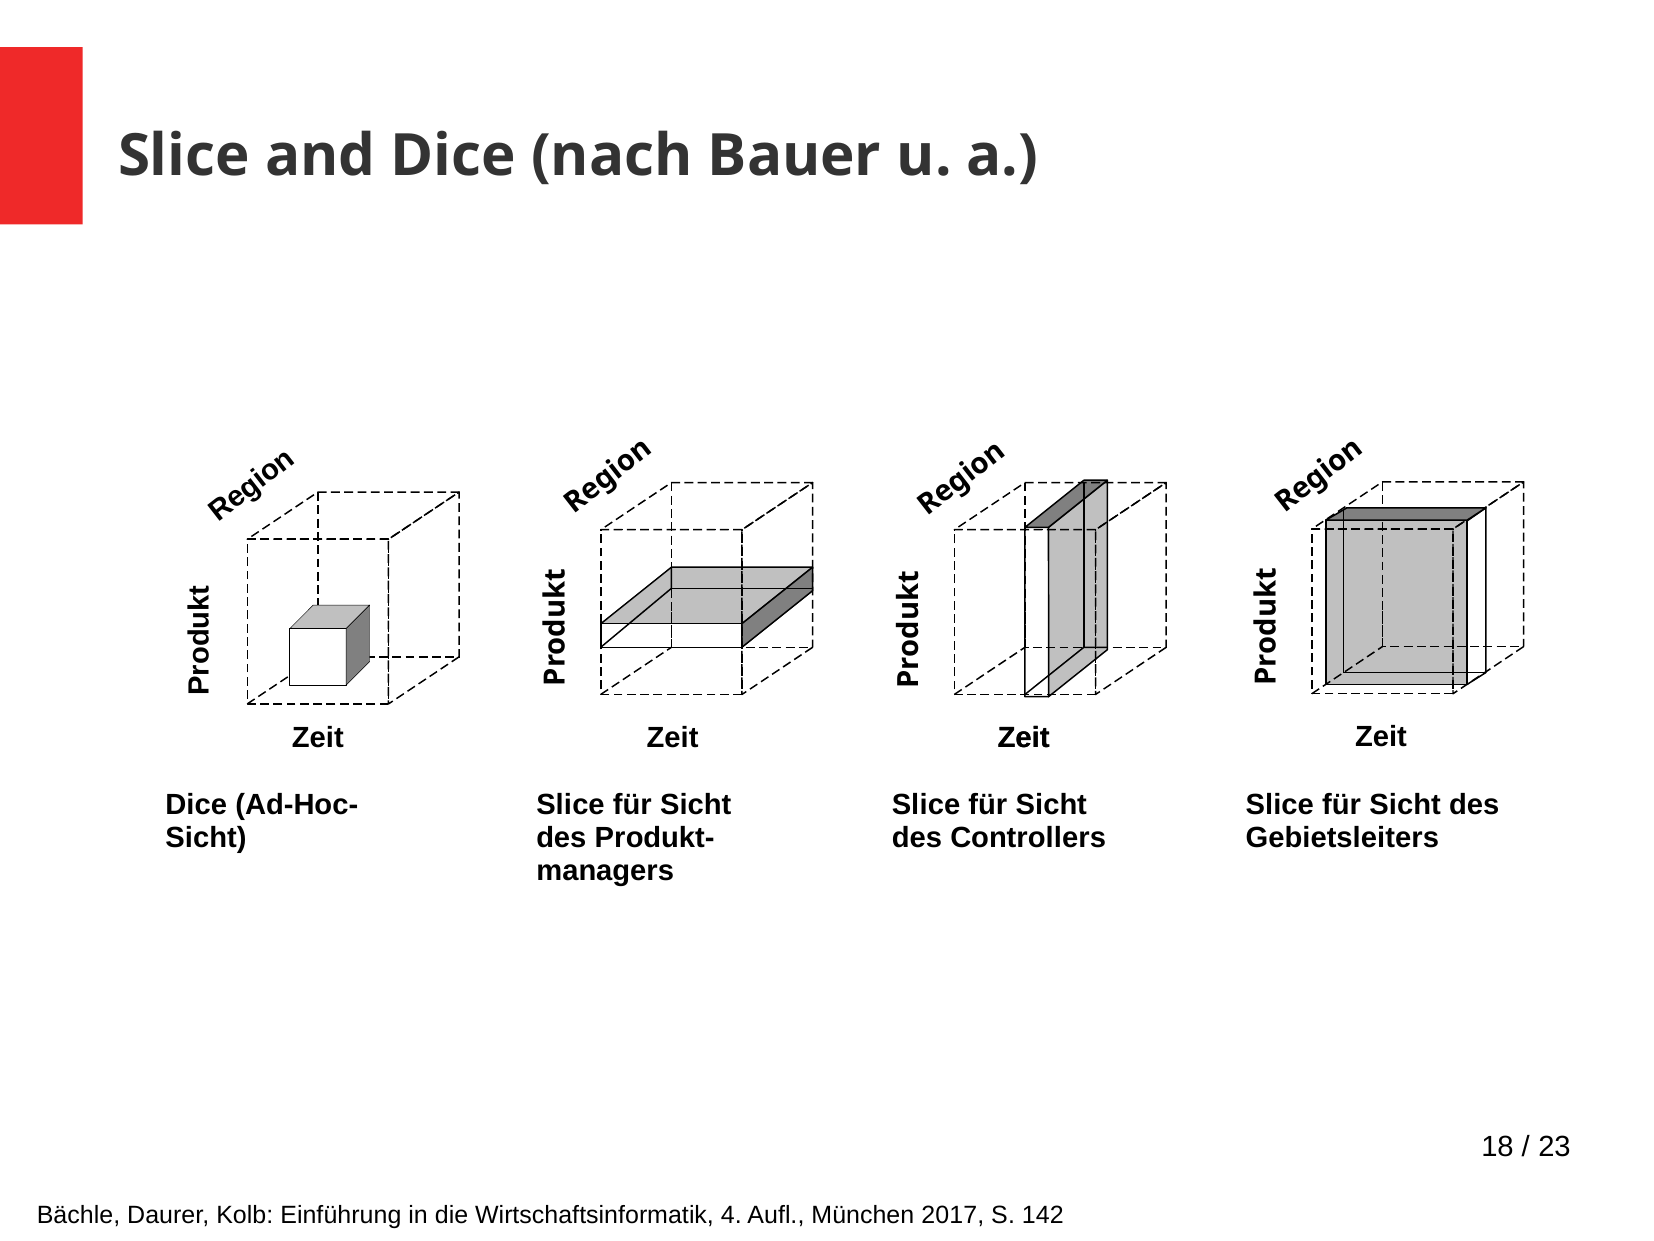

# Slice and Dice (nach Bauer u. a.)
Region
Region
Region
Region
Produkt
Produkt
Produkt
Produkt
Zeit
Zeit
Zeit
Zeit
Zeit
Dice (Ad-Hoc-Sicht)
Slice für Sicht des Produkt-managers
Slice für Sicht des Controllers
Slice für Sicht des Gebietsleiters
18
Bächle, Daurer, Kolb: Einführung in die Wirtschaftsinformatik, 4. Aufl., München 2017, S. 142